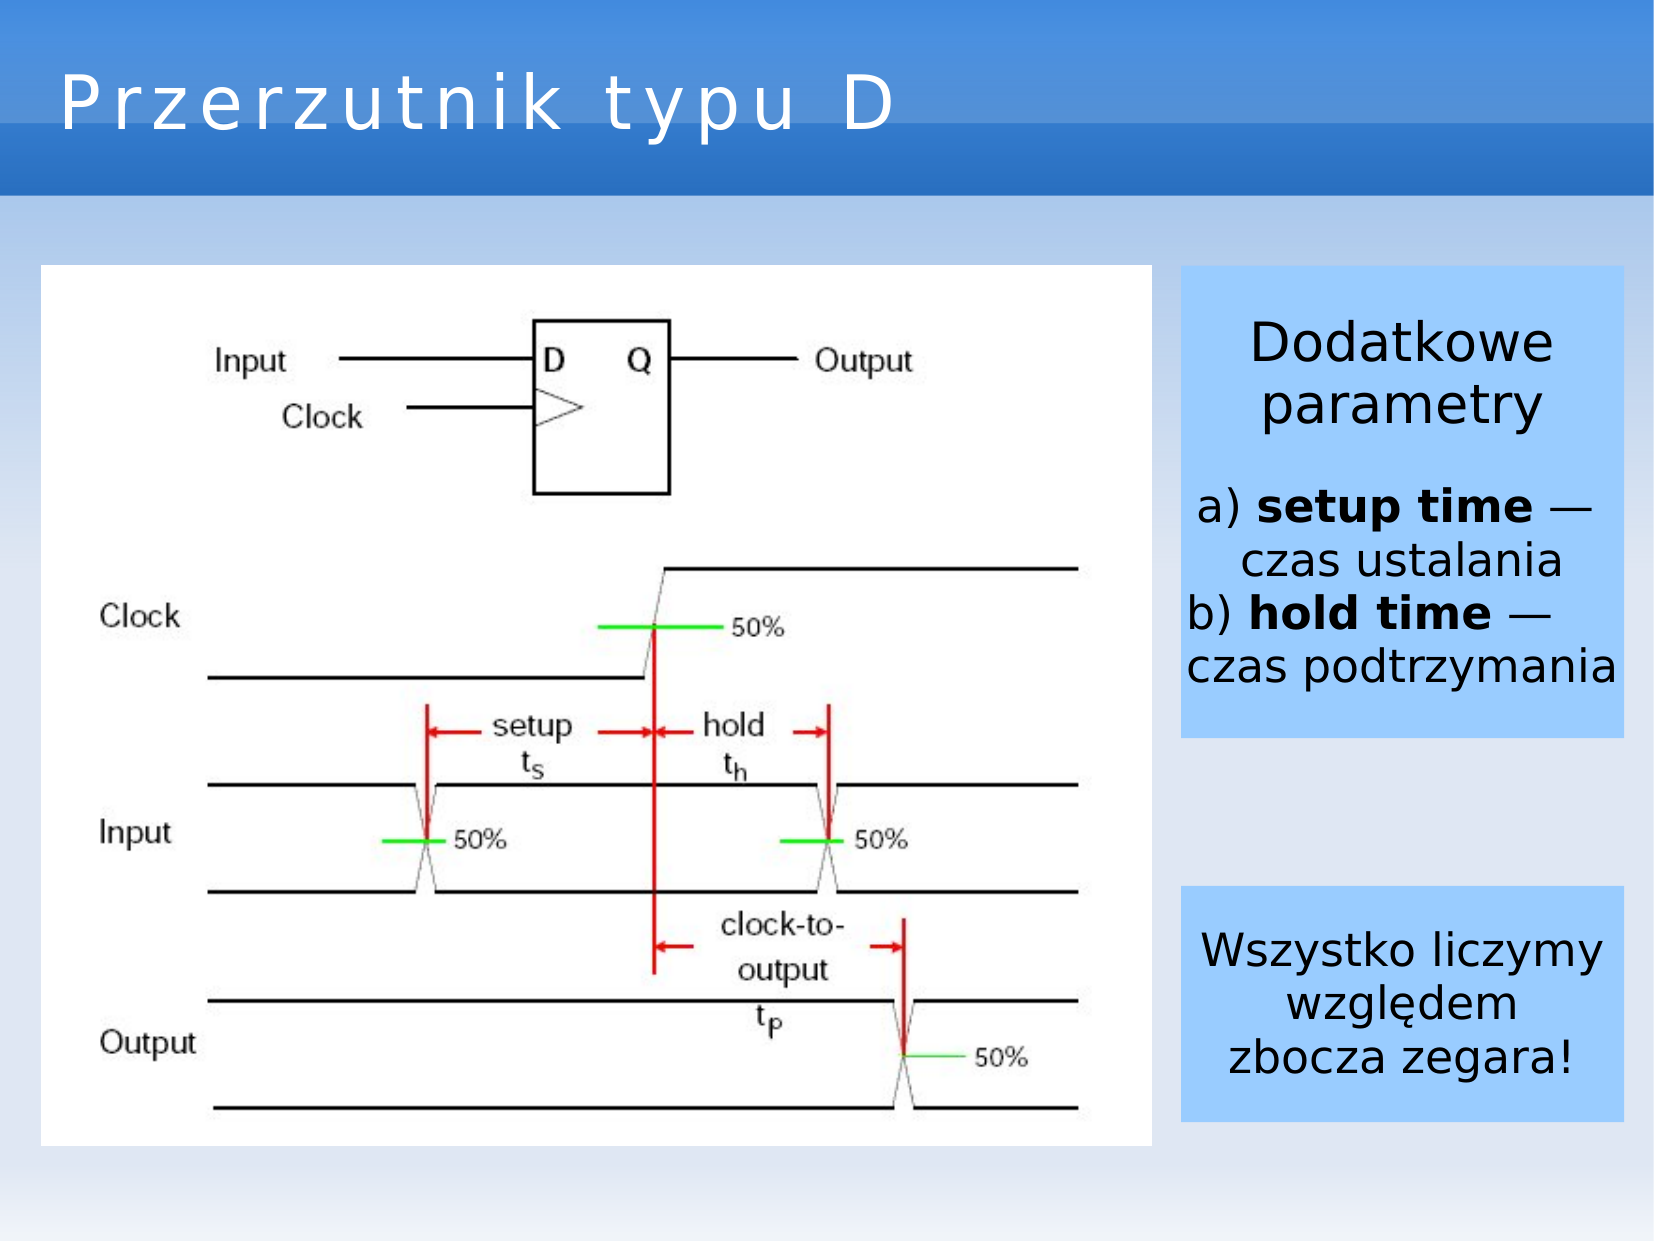

# Przerzutnik typu D
Dodatkowe
parametry
a) setup time —
czas ustalania
b) hold time —
czas podtrzymania
Wszystko liczymy
względem
zbocza zegara!